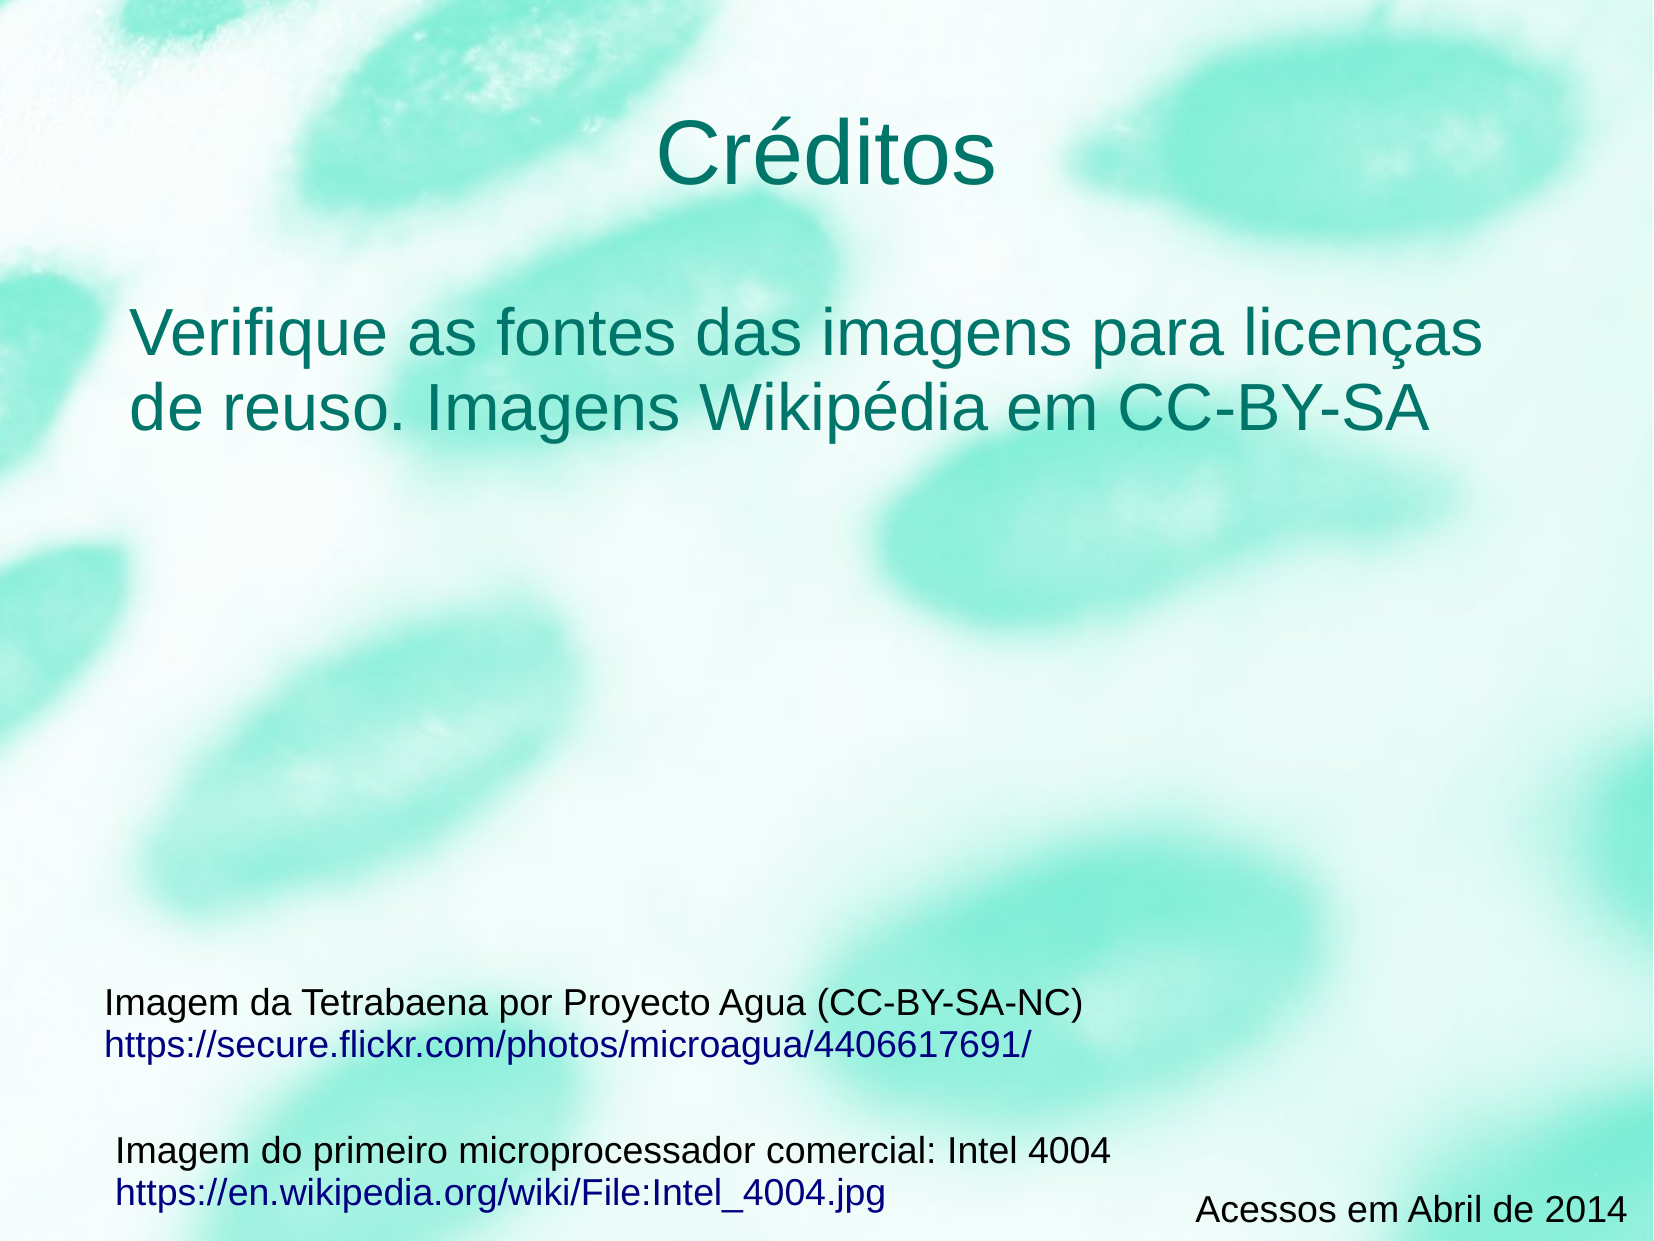

# Créditos
Verifique as fontes das imagens para licenças de reuso. Imagens Wikipédia em CC-BY-SA
Imagem da Tetrabaena por Proyecto Agua (CC-BY-SA-NC)
https://secure.flickr.com/photos/microagua/4406617691/
Imagem do primeiro microprocessador comercial: Intel 4004
https://en.wikipedia.org/wiki/File:Intel_4004.jpg
Acessos em Abril de 2014